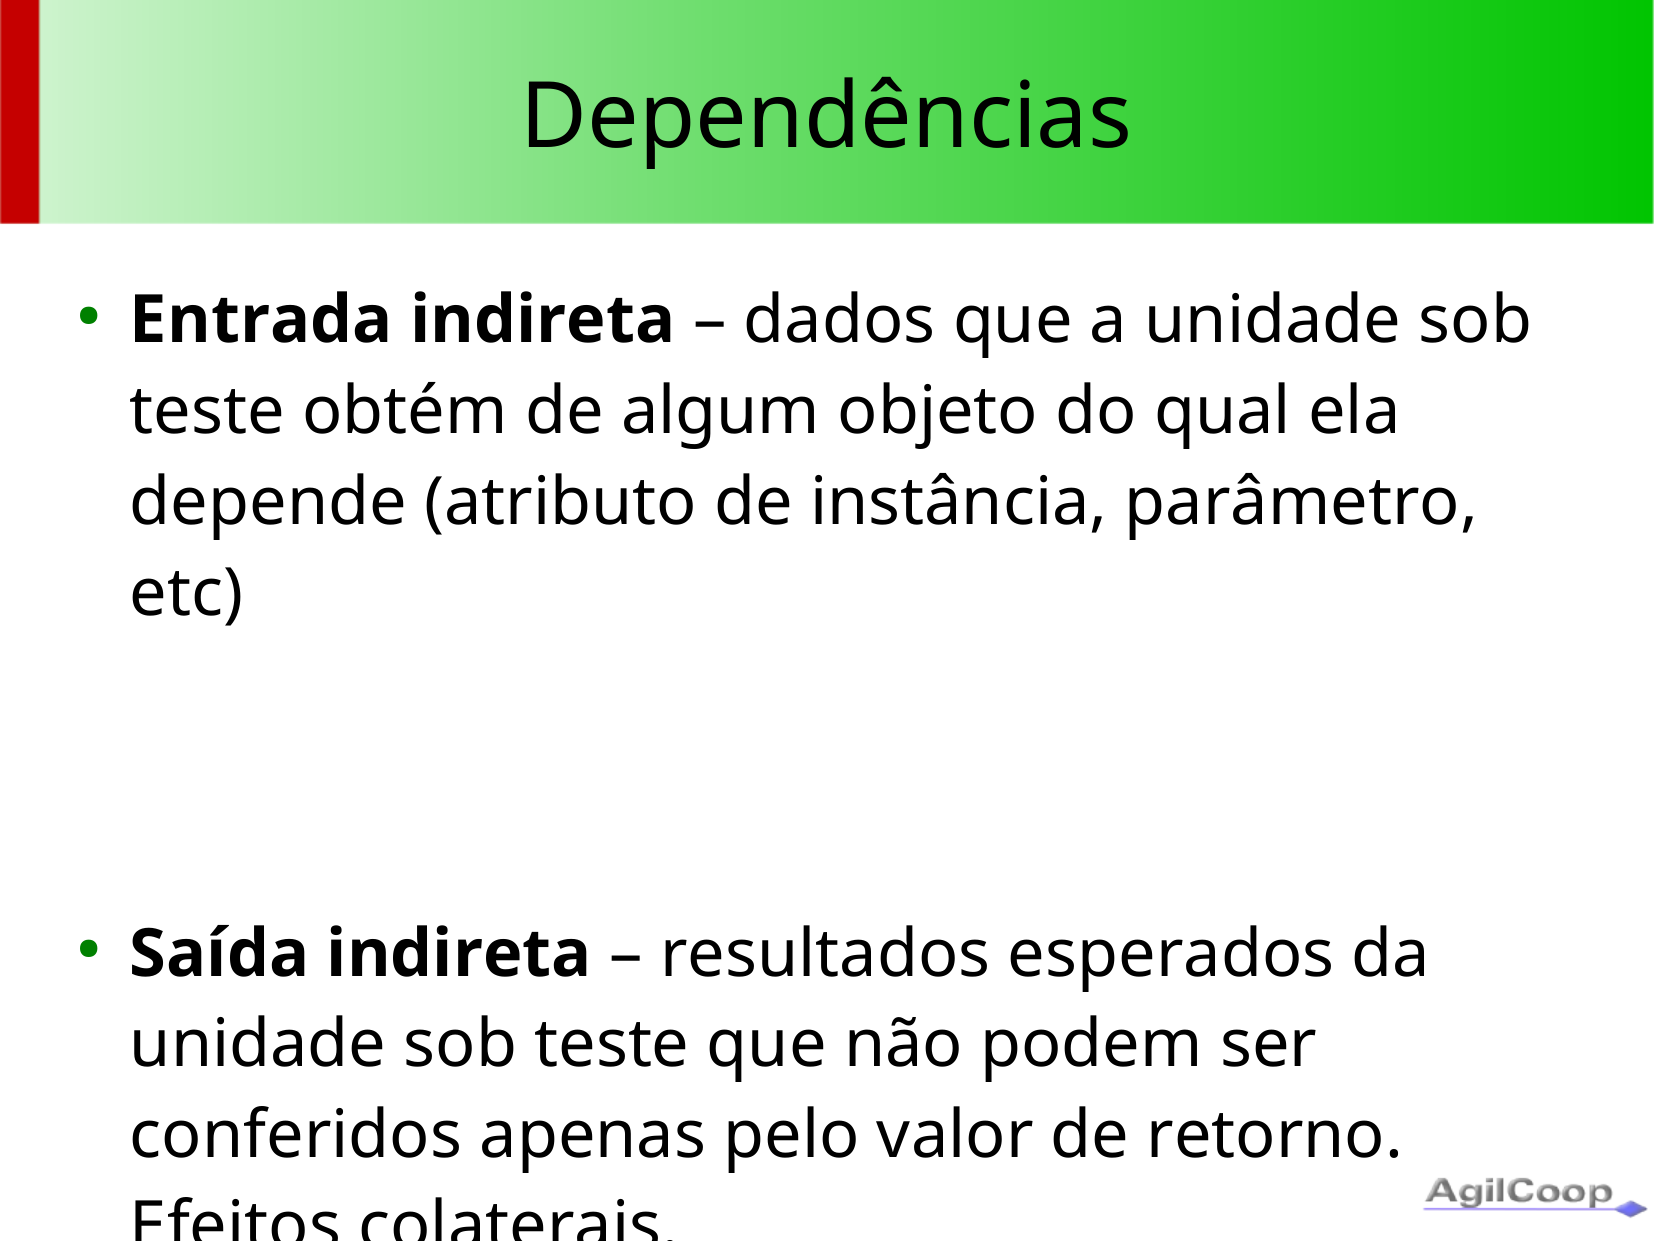

# Dependências
Entrada indireta – dados que a unidade sob teste obtém de algum objeto do qual ela depende (atributo de instância, parâmetro, etc)
Saída indireta – resultados esperados da unidade sob teste que não podem ser conferidos apenas pelo valor de retorno. Efeitos colaterais.